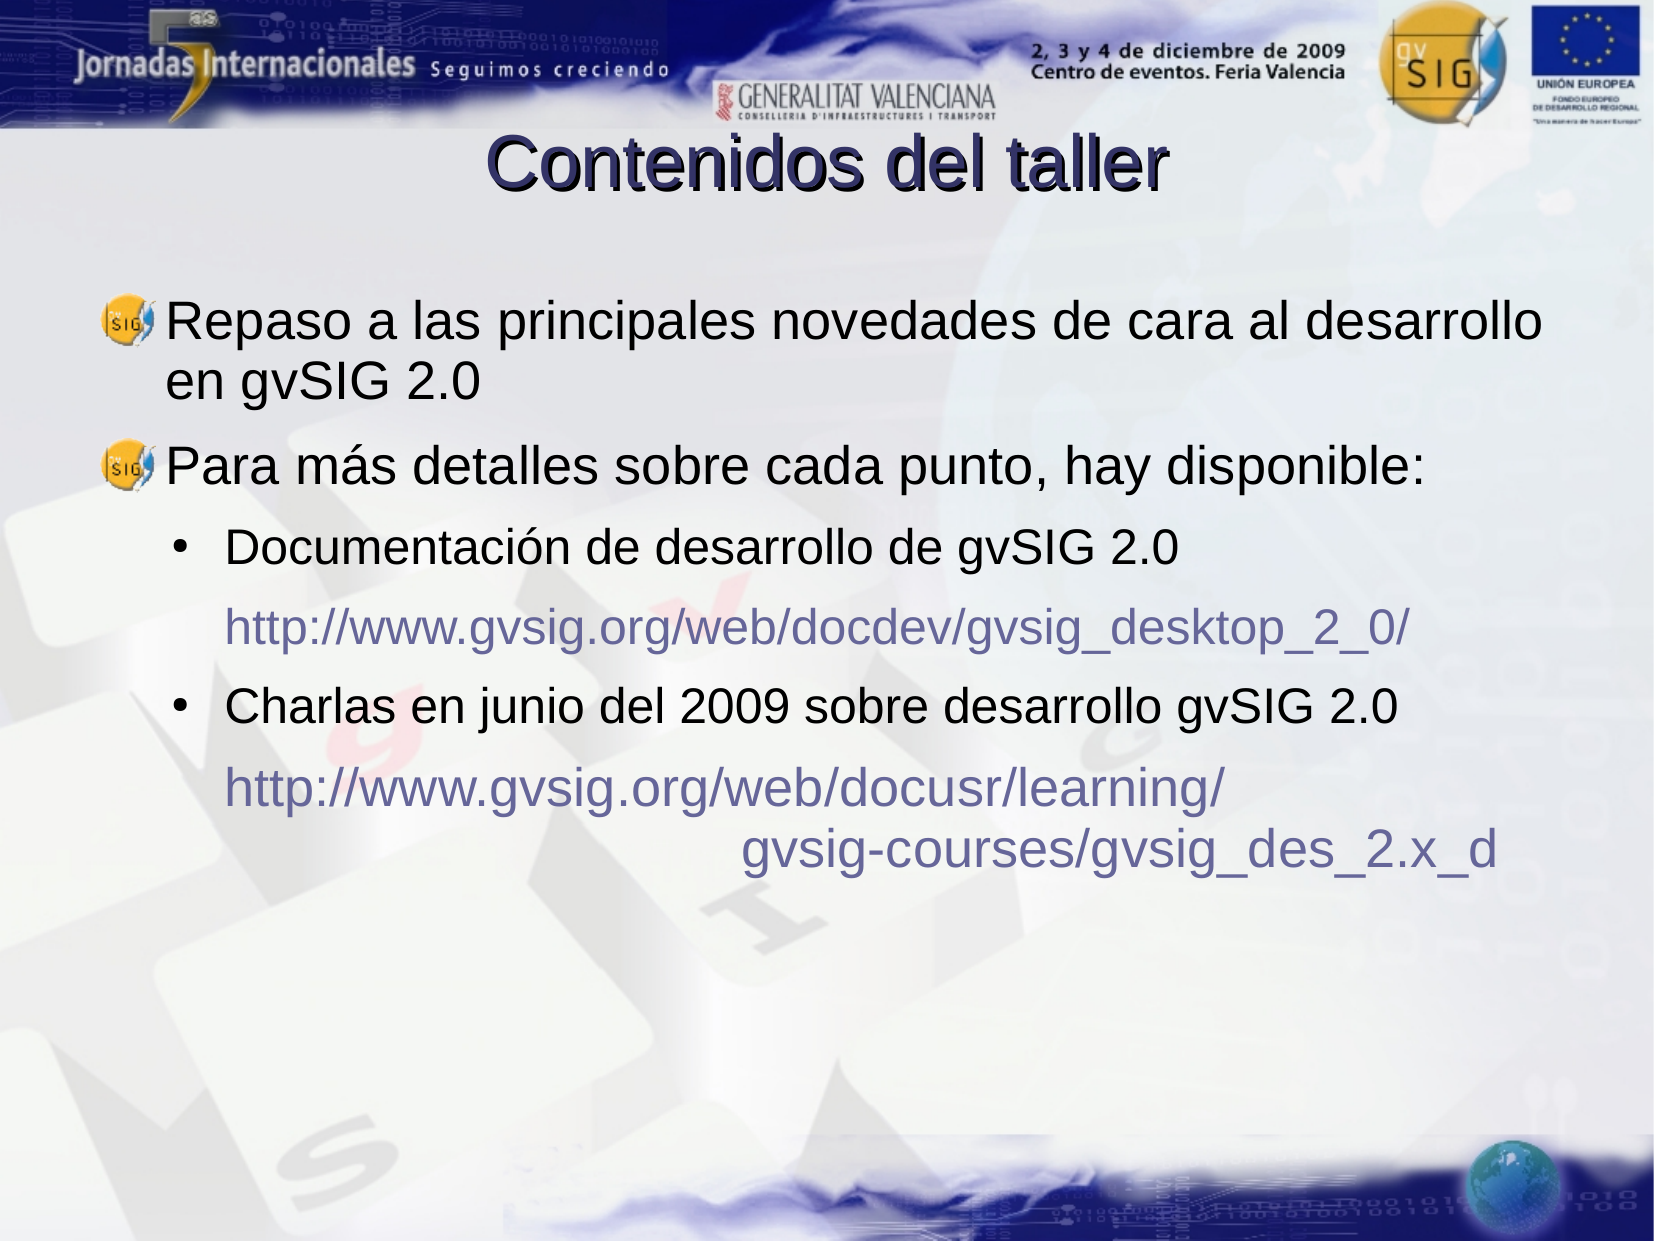

# Contenidos del taller
Repaso a las principales novedades de cara al desarrollo en gvSIG 2.0
Para más detalles sobre cada punto, hay disponible:
Documentación de desarrollo de gvSIG 2.0
http://www.gvsig.org/web/docdev/gvsig_desktop_2_0/
Charlas en junio del 2009 sobre desarrollo gvSIG 2.0
http://www.gvsig.org/web/docusr/learning/
							gvsig-courses/gvsig_des_2.x_d